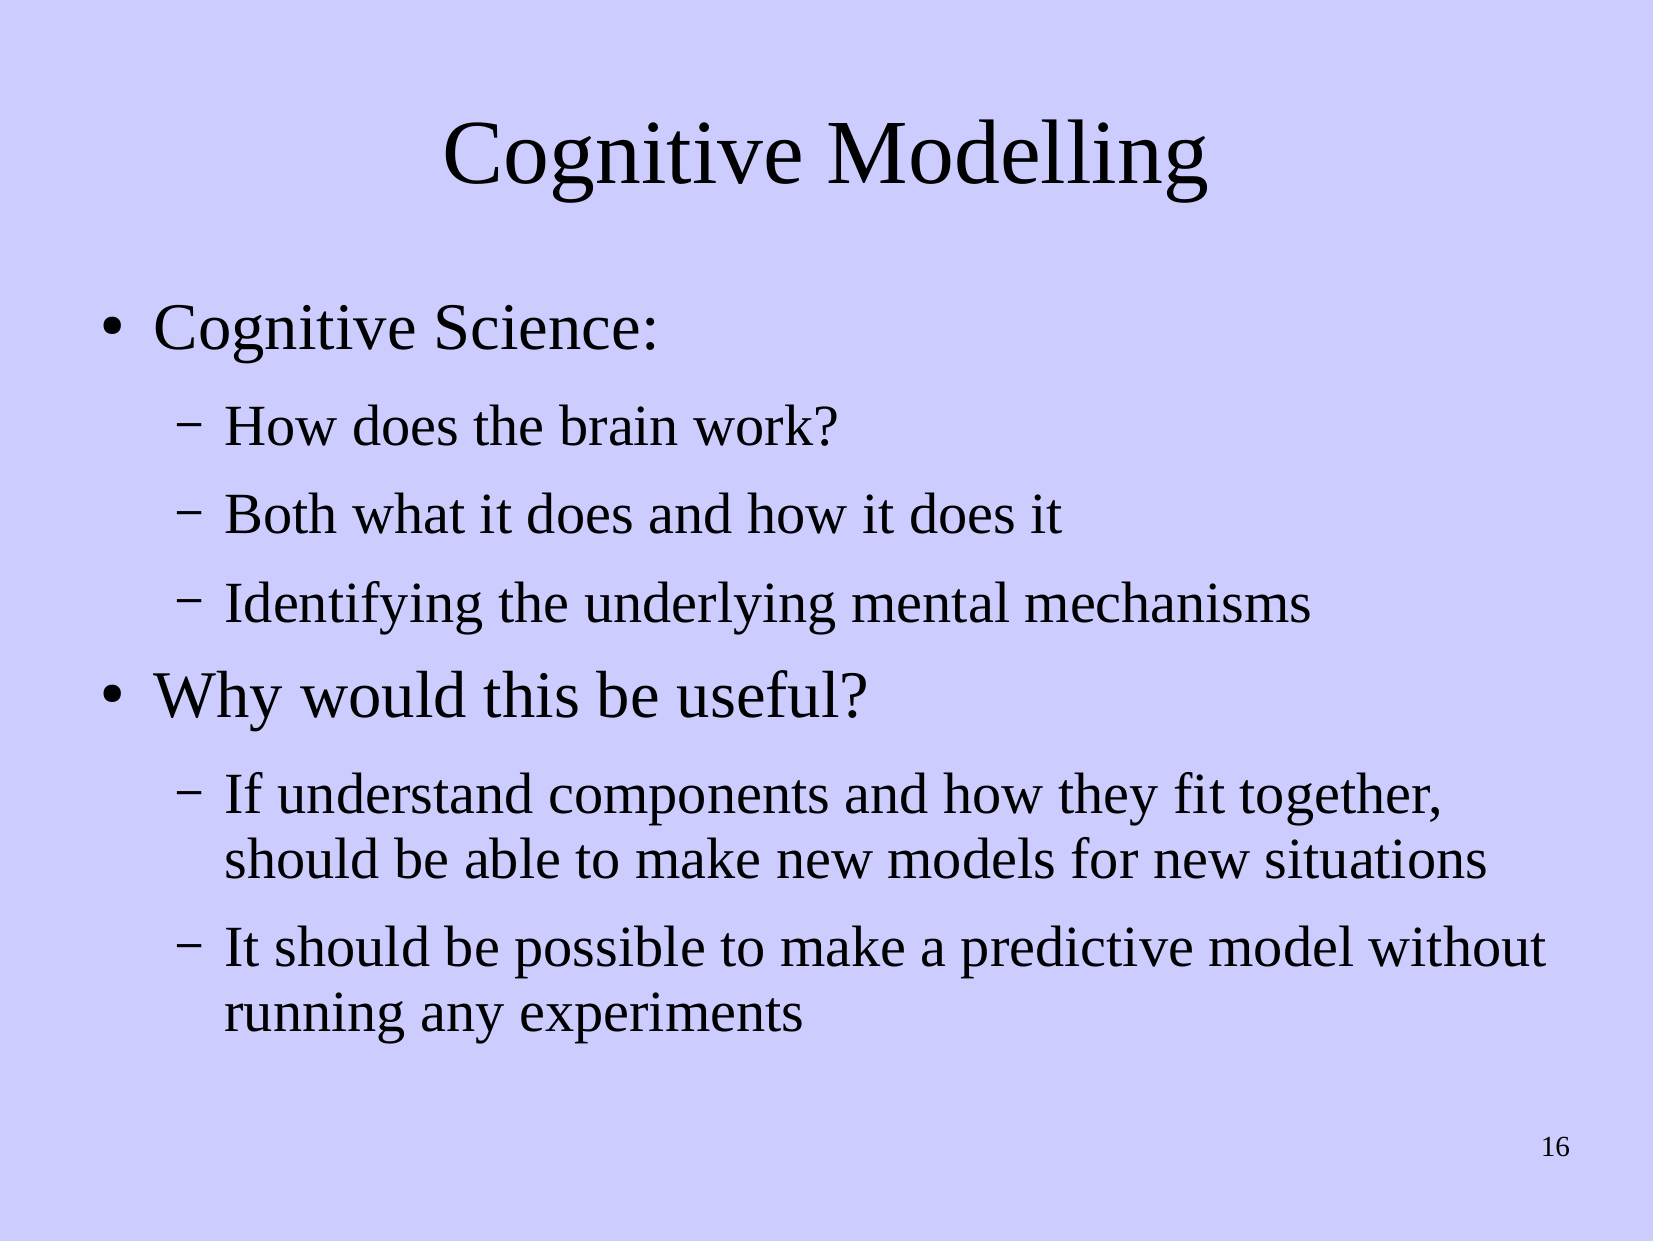

# Cognitive Modelling
Cognitive Science:
How does the brain work?
Both what it does and how it does it
Identifying the underlying mental mechanisms
Why would this be useful?
If understand components and how they fit together, should be able to make new models for new situations
It should be possible to make a predictive model without running any experiments
16